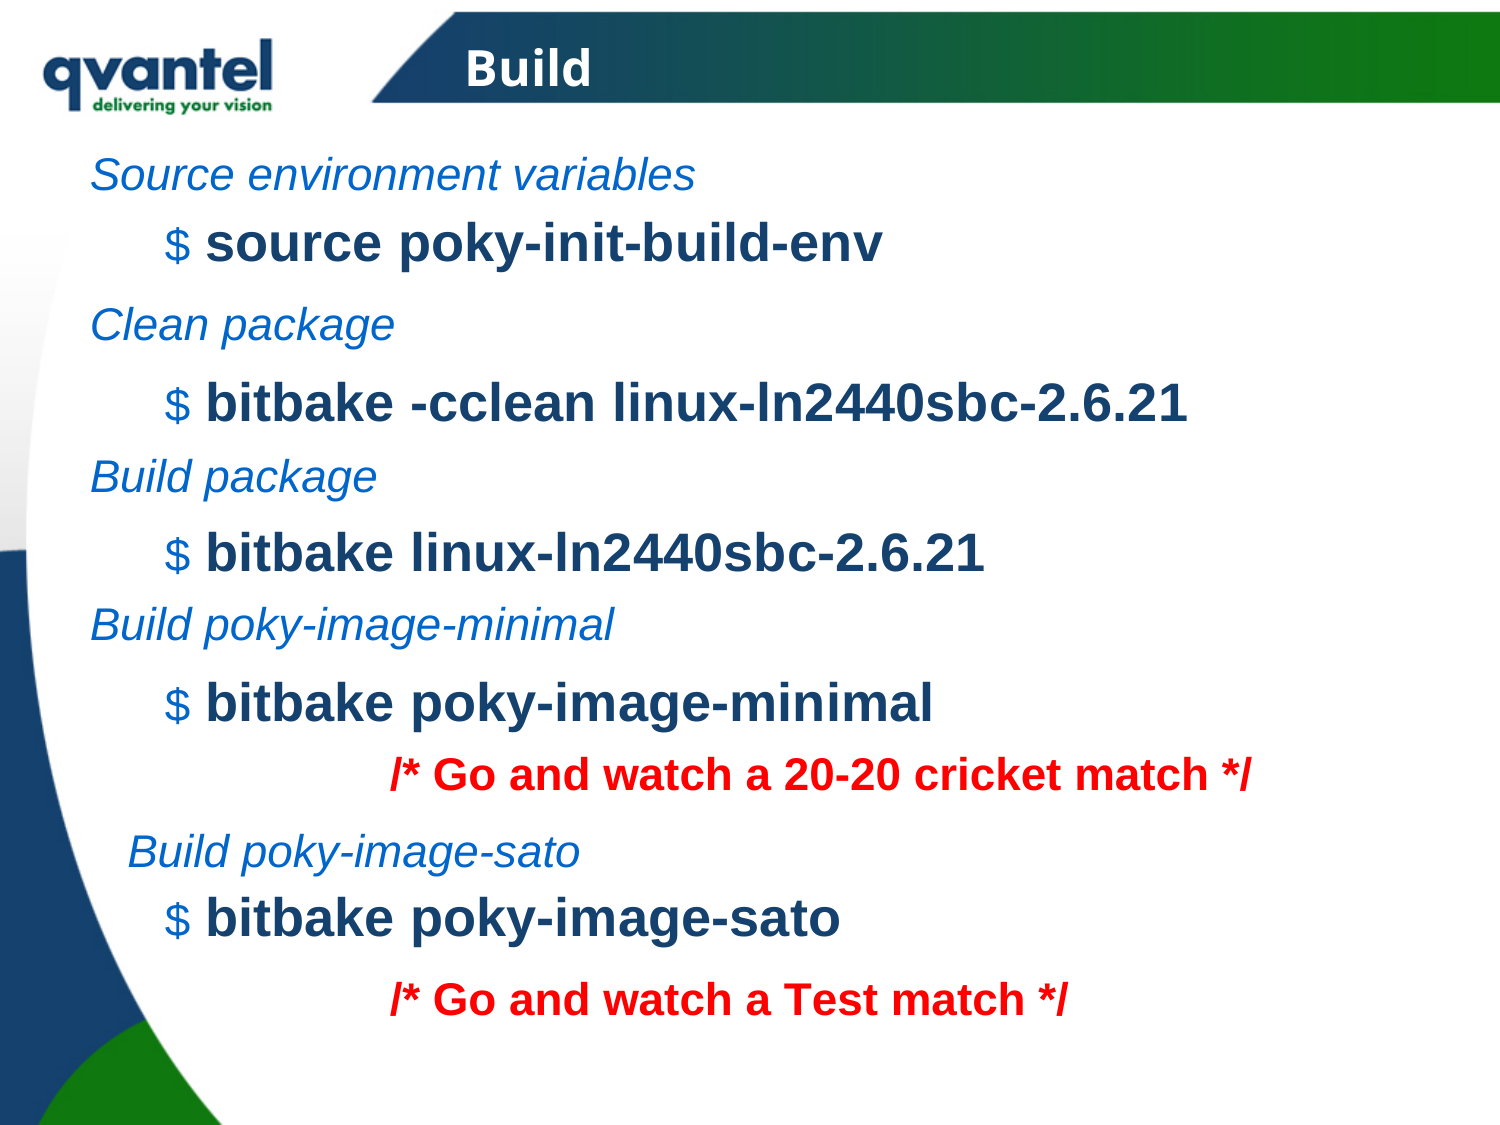

# Build
Source environment variables
$ source poky-init-build-env
Clean package
$ bitbake -cclean linux-ln2440sbc-2.6.21
Build package
$ bitbake linux-ln2440sbc-2.6.21
Build poky-image-minimal
$ bitbake poky-image-minimal
/* Go and watch a 20-20 cricket match */
Build poky-image-sato
$ bitbake poky-image-sato
/* Go and watch a Test match */
© 2007 Qvantel Oy - http://www.qvantel.com